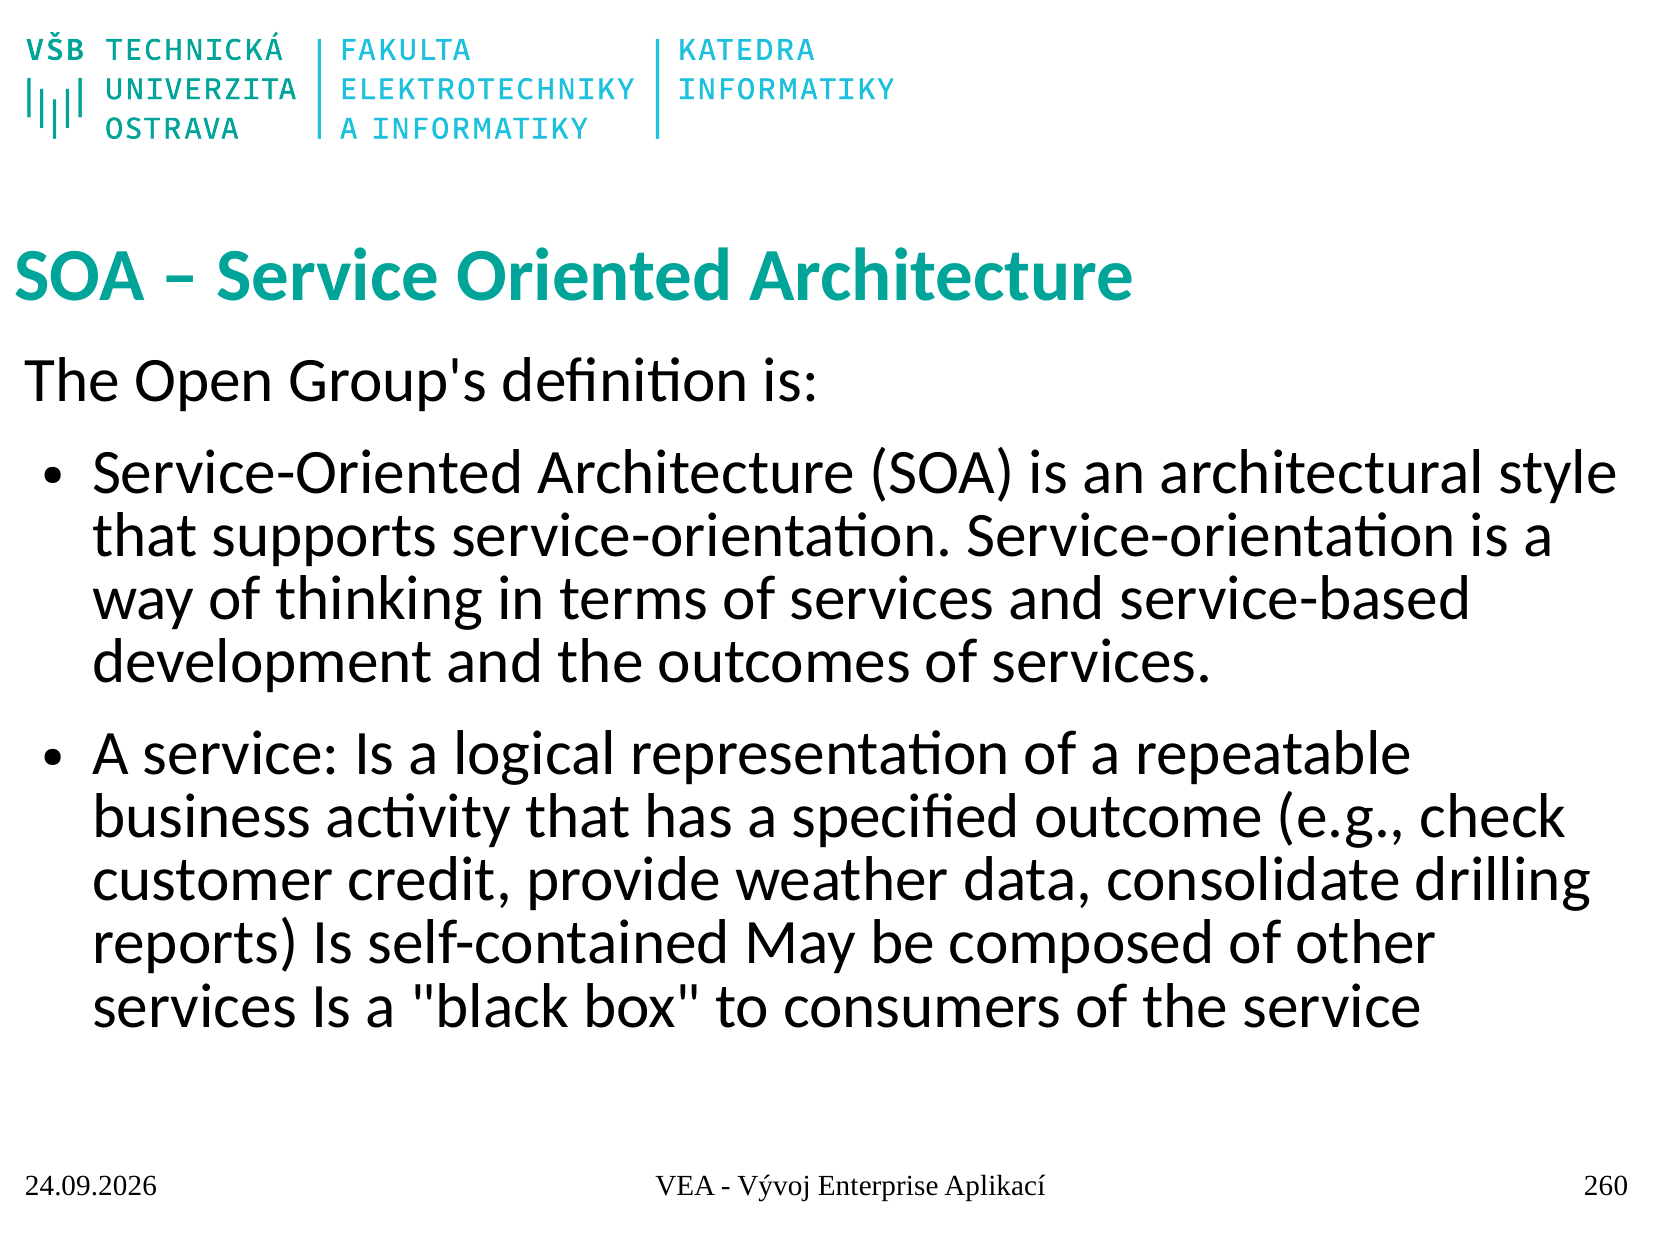

SOA – Service Oriented Architecture
# The Open Group's definition is:
Service-Oriented Architecture (SOA) is an architectural style that supports service-orientation. Service-orientation is a way of thinking in terms of services and service-based development and the outcomes of services.
A service: Is a logical representation of a repeatable business activity that has a specified outcome (e.g., check customer credit, provide weather data, consolidate drilling reports) Is self-contained May be composed of other services Is a "black box" to consumers of the service
VEA - Vývoj Enterprise Aplikací
260